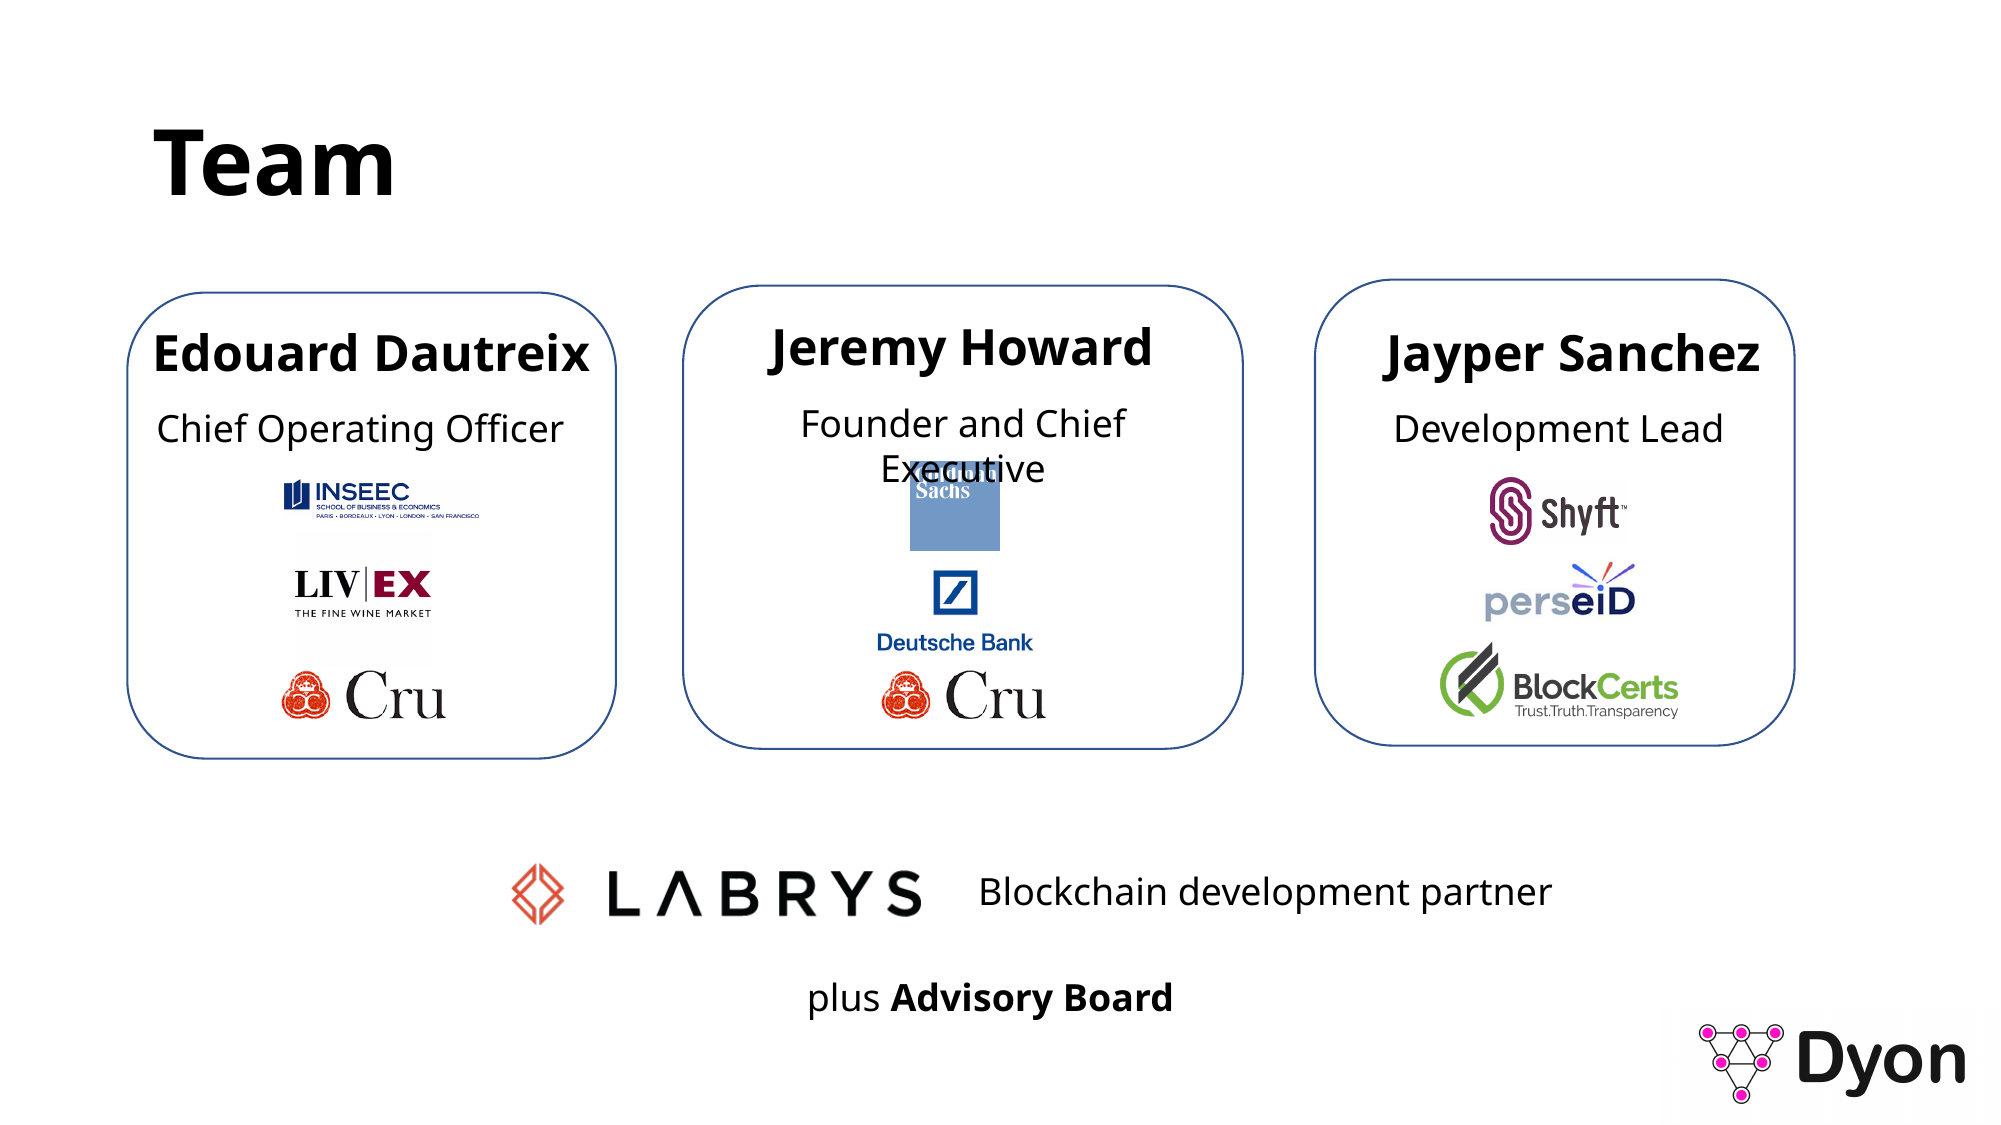

# Team
Jeremy Howard
Edouard Dautreix
Jayper Sanchez
Founder and Chief Executive
Chief Operating Officer
Development Lead
Blockchain development partner
plus Advisory Board